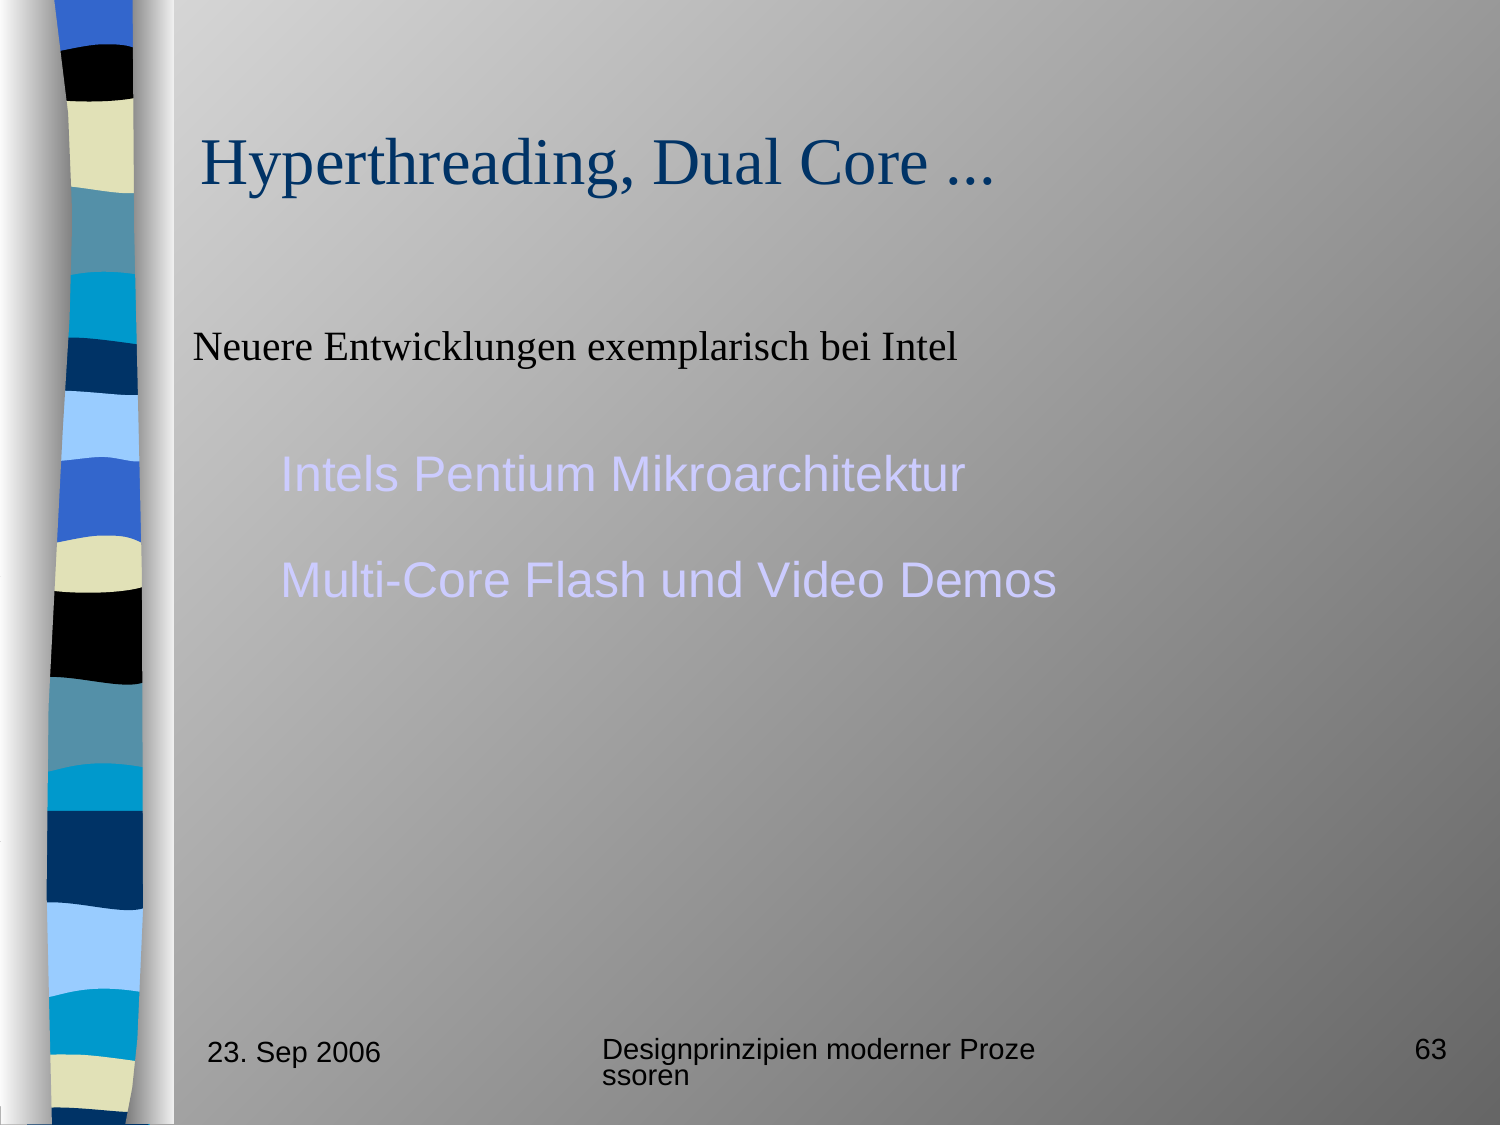

# Hyperthreading, Dual Core ...
Neuere Entwicklungen exemplarisch bei Intel
Intels Pentium Mikroarchitektur
Multi-Core Flash und Video Demos
Designprinzipien moderner Prozessoren
63